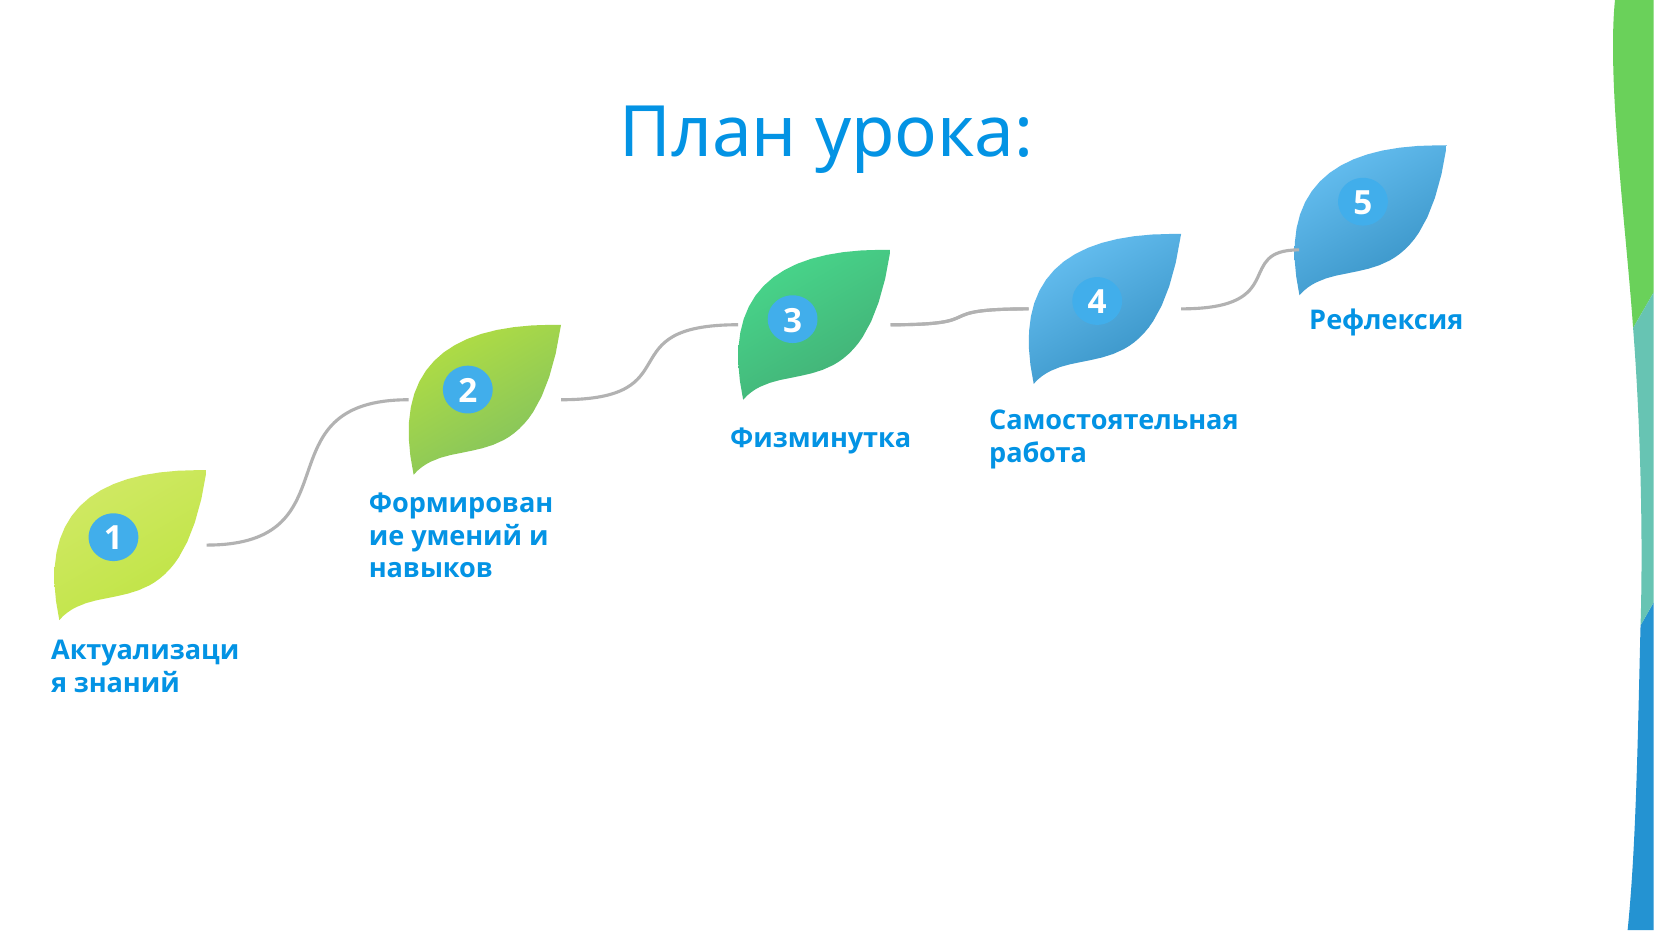

План урока:
5
4
3
Рефлексия
2
Самостоятельная работа
Физминутка
Формирование умений и навыков
1
Актуализация знаний